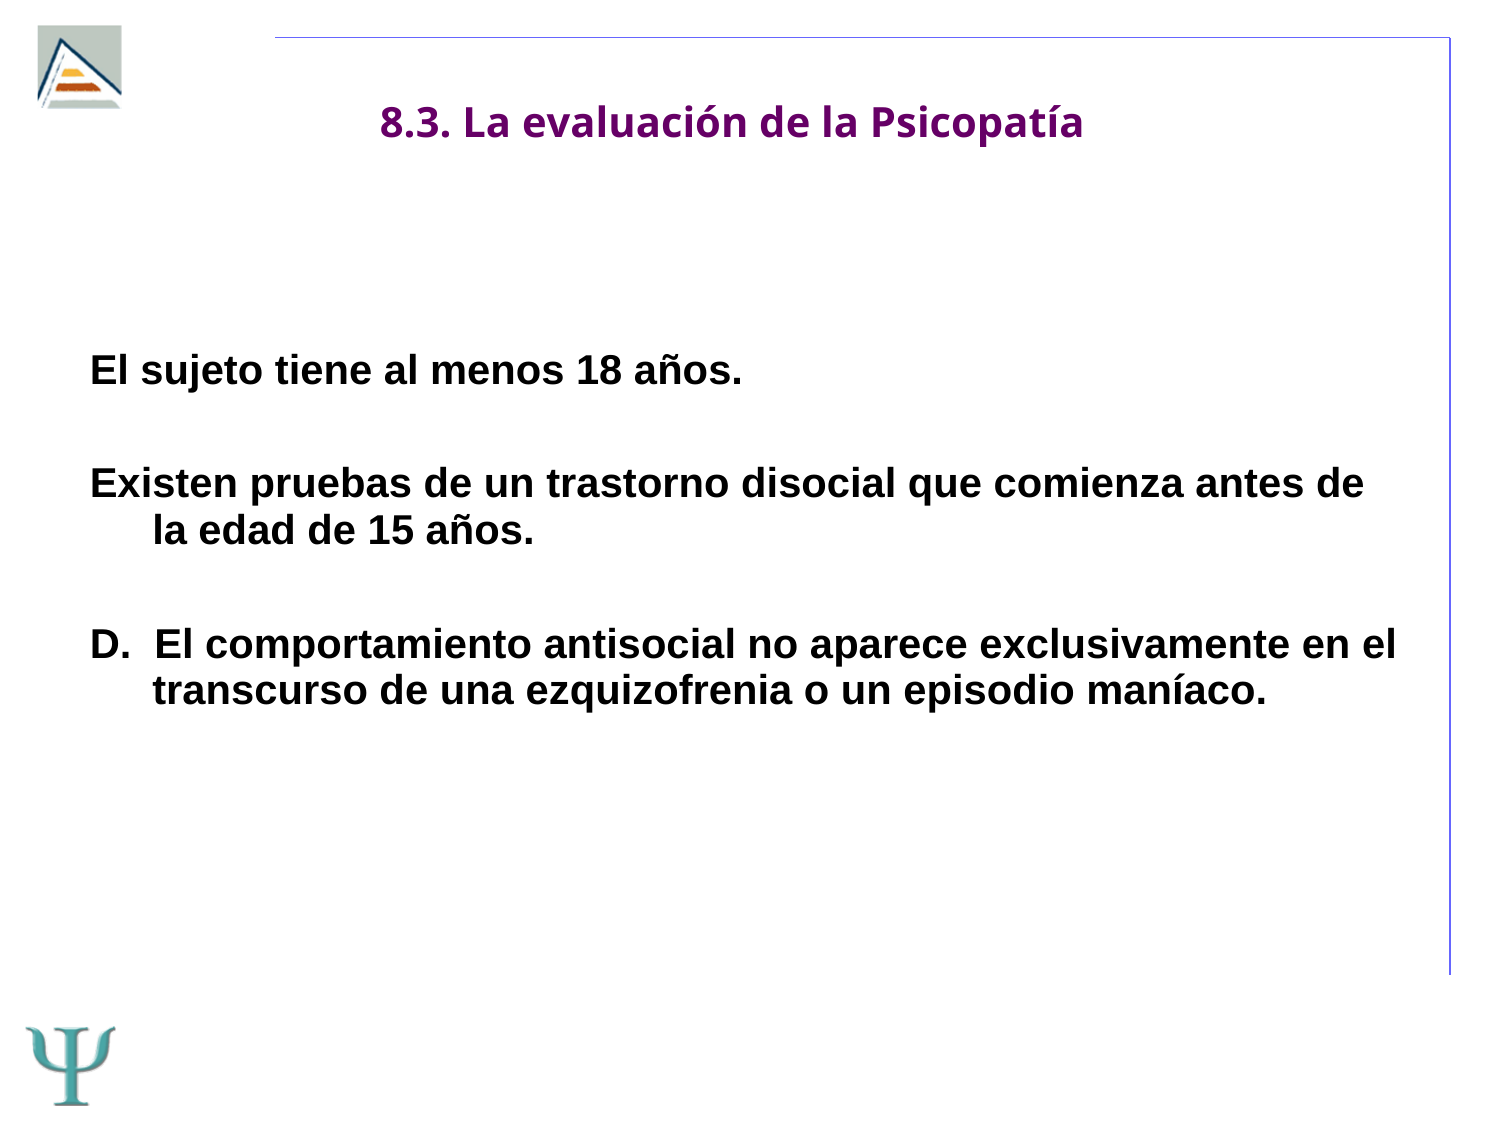

# 8.3. La evaluación de la Psicopatía
El sujeto tiene al menos 18 años.
Existen pruebas de un trastorno disocial que comienza antes de la edad de 15 años.
D. El comportamiento antisocial no aparece exclusivamente en el transcurso de una ezquizofrenia o un episodio maníaco.